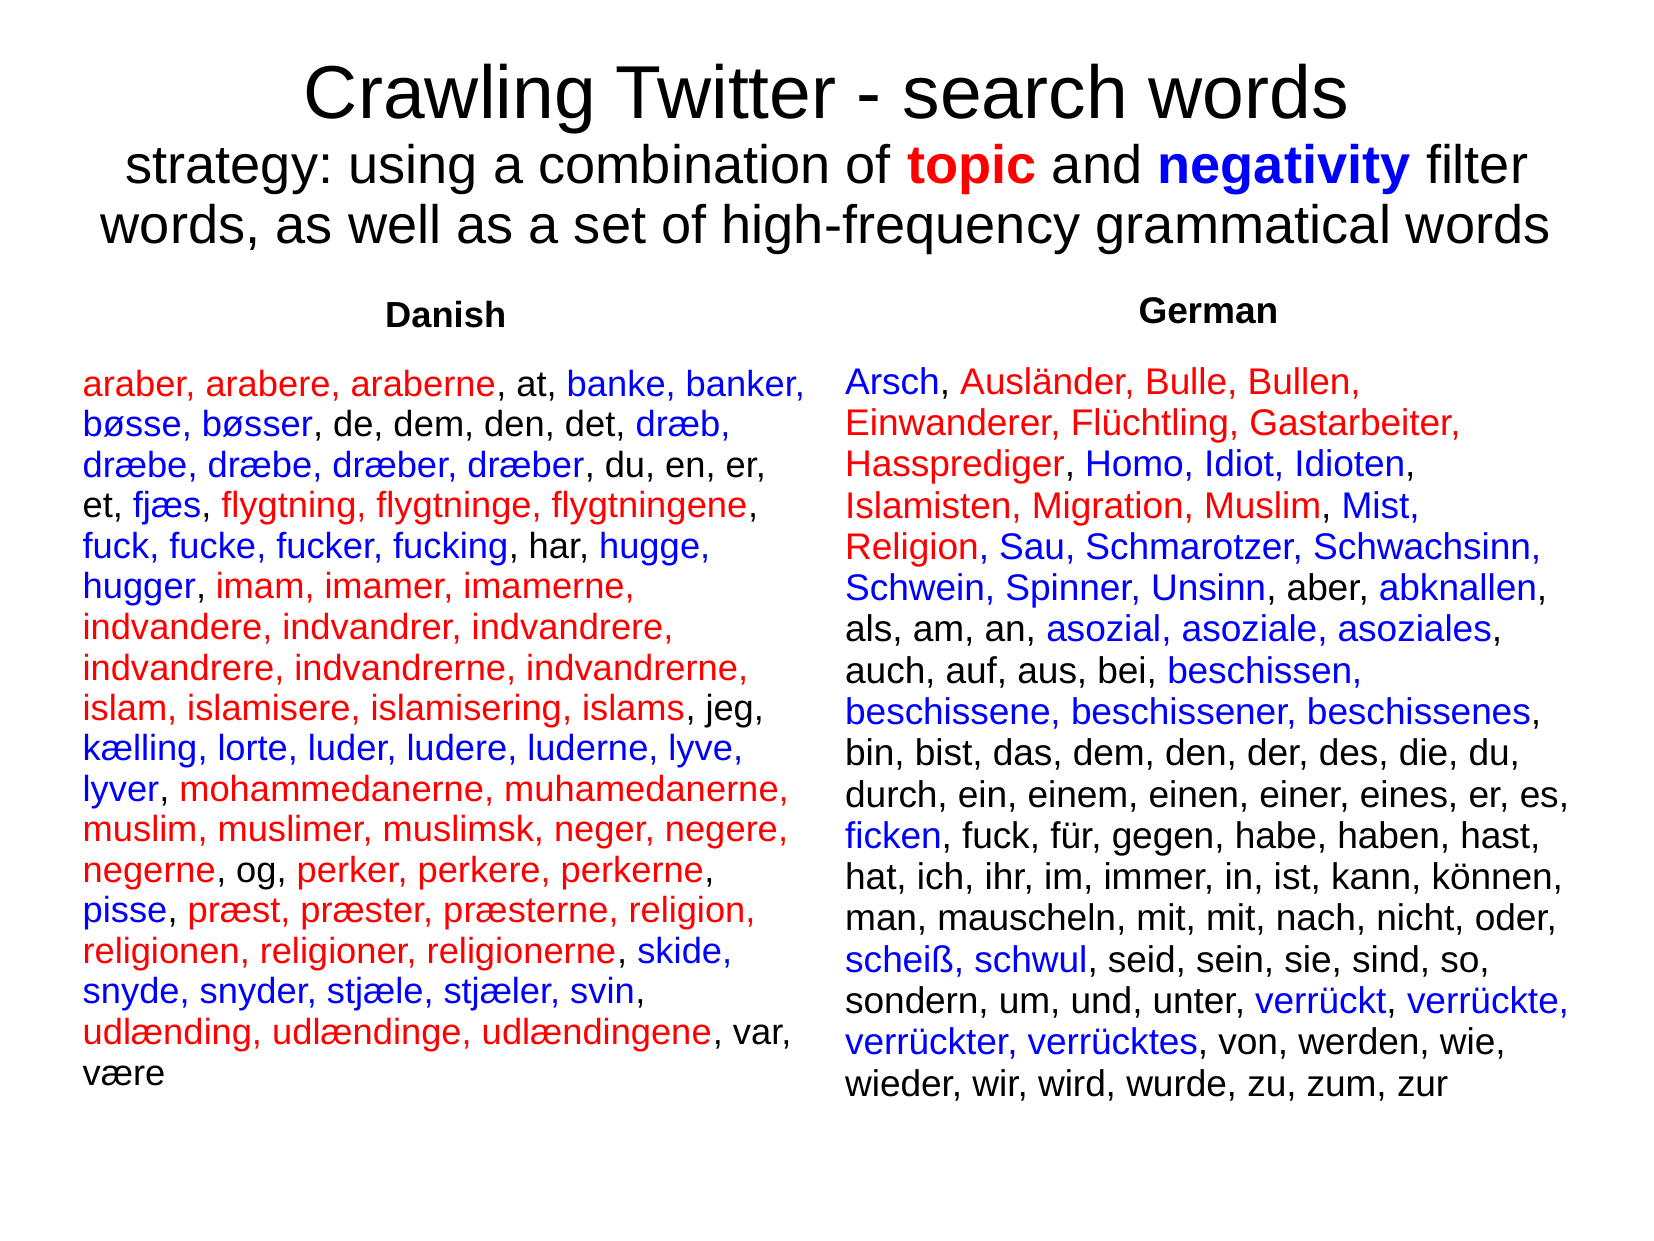

# Crawling Twitter - search words strategy: using a combination of topic and negativity filter words, as well as a set of high-frequency grammatical words
Danish
araber, arabere, araberne, at, banke, banker, bøsse, bøsser, de, dem, den, det, dræb, dræbe, dræbe, dræber, dræber, du, en, er, et, fjæs, flygtning, flygtninge, flygtningene, fuck, fucke, fucker, fucking, har, hugge, hugger, imam, imamer, imamerne, indvandere, indvandrer, indvandrere, indvandrere, indvandrerne, indvandrerne, islam, islamisere, islamisering, islams, jeg, kælling, lorte, luder, ludere, luderne, lyve, lyver, mohammedanerne, muhamedanerne, muslim, muslimer, muslimsk, neger, negere, negerne, og, perker, perkere, perkerne, pisse, præst, præster, præsterne, religion, religionen, religioner, religionerne, skide, snyde, snyder, stjæle, stjæler, svin, udlænding, udlændinge, udlændingene, var, være
German
Arsch, Ausländer, Bulle, Bullen, Einwanderer, Flüchtling, Gastarbeiter, Hassprediger, Homo, Idiot, Idioten, Islamisten, Migration, Muslim, Mist, Religion, Sau, Schmarotzer, Schwachsinn, Schwein, Spinner, Unsinn, aber, abknallen, als, am, an, asozial, asoziale, asoziales, auch, auf, aus, bei, beschissen, beschissene, beschissener, beschissenes, bin, bist, das, dem, den, der, des, die, du, durch, ein, einem, einen, einer, eines, er, es, ficken, fuck, für, gegen, habe, haben, hast, hat, ich, ihr, im, immer, in, ist, kann, können, man, mauscheln, mit, mit, nach, nicht, oder, scheiß, schwul, seid, sein, sie, sind, so, sondern, um, und, unter, verrückt, verrückte, verrückter, verrücktes, von, werden, wie, wieder, wir, wird, wurde, zu, zum, zur